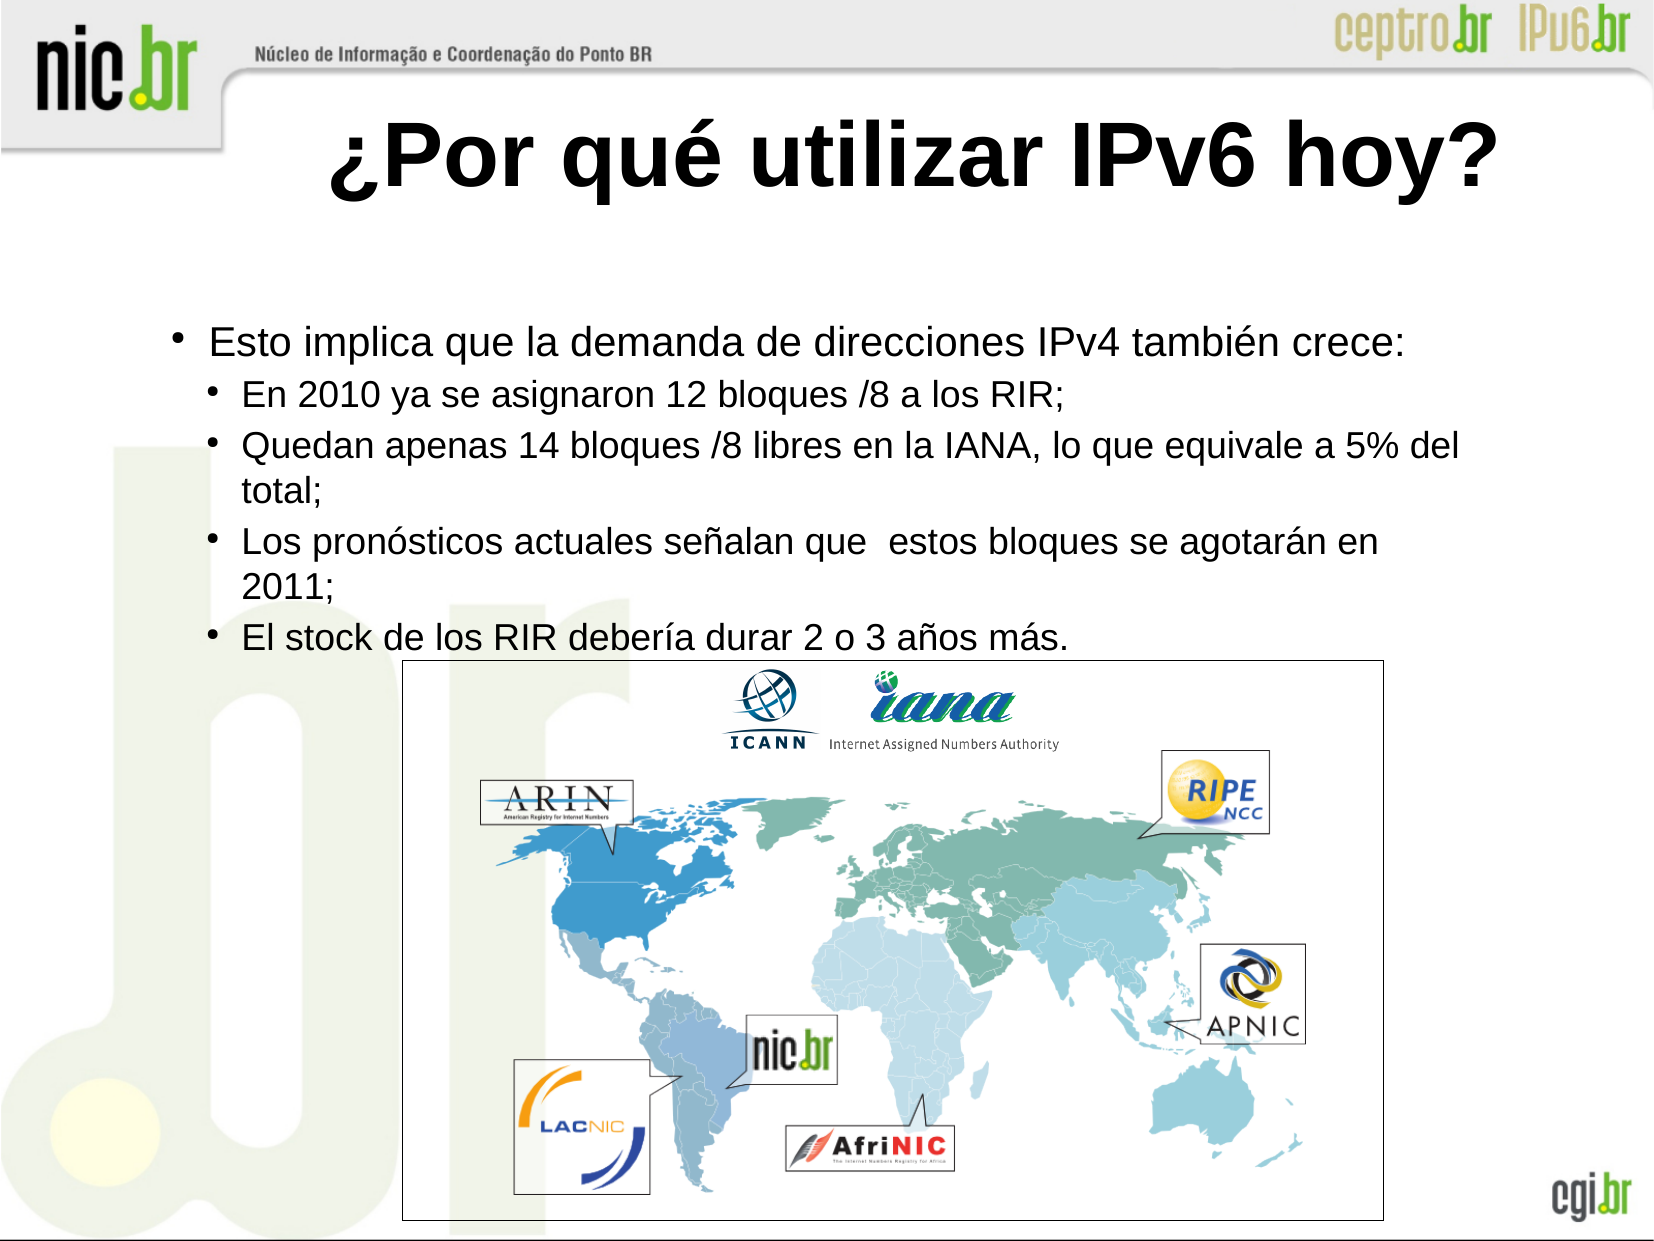

¿Por qué utilizar IPv6 hoy?
 Esto implica que la demanda de direcciones IPv4 también crece:
En 2010 ya se asignaron 12 bloques /8 a los RIR;
Quedan apenas 14 bloques /8 libres en la IANA, lo que equivale a 5% del total;
Los pronósticos actuales señalan que estos bloques se agotarán en 2011;
El stock de los RIR debería durar 2 o 3 años más.